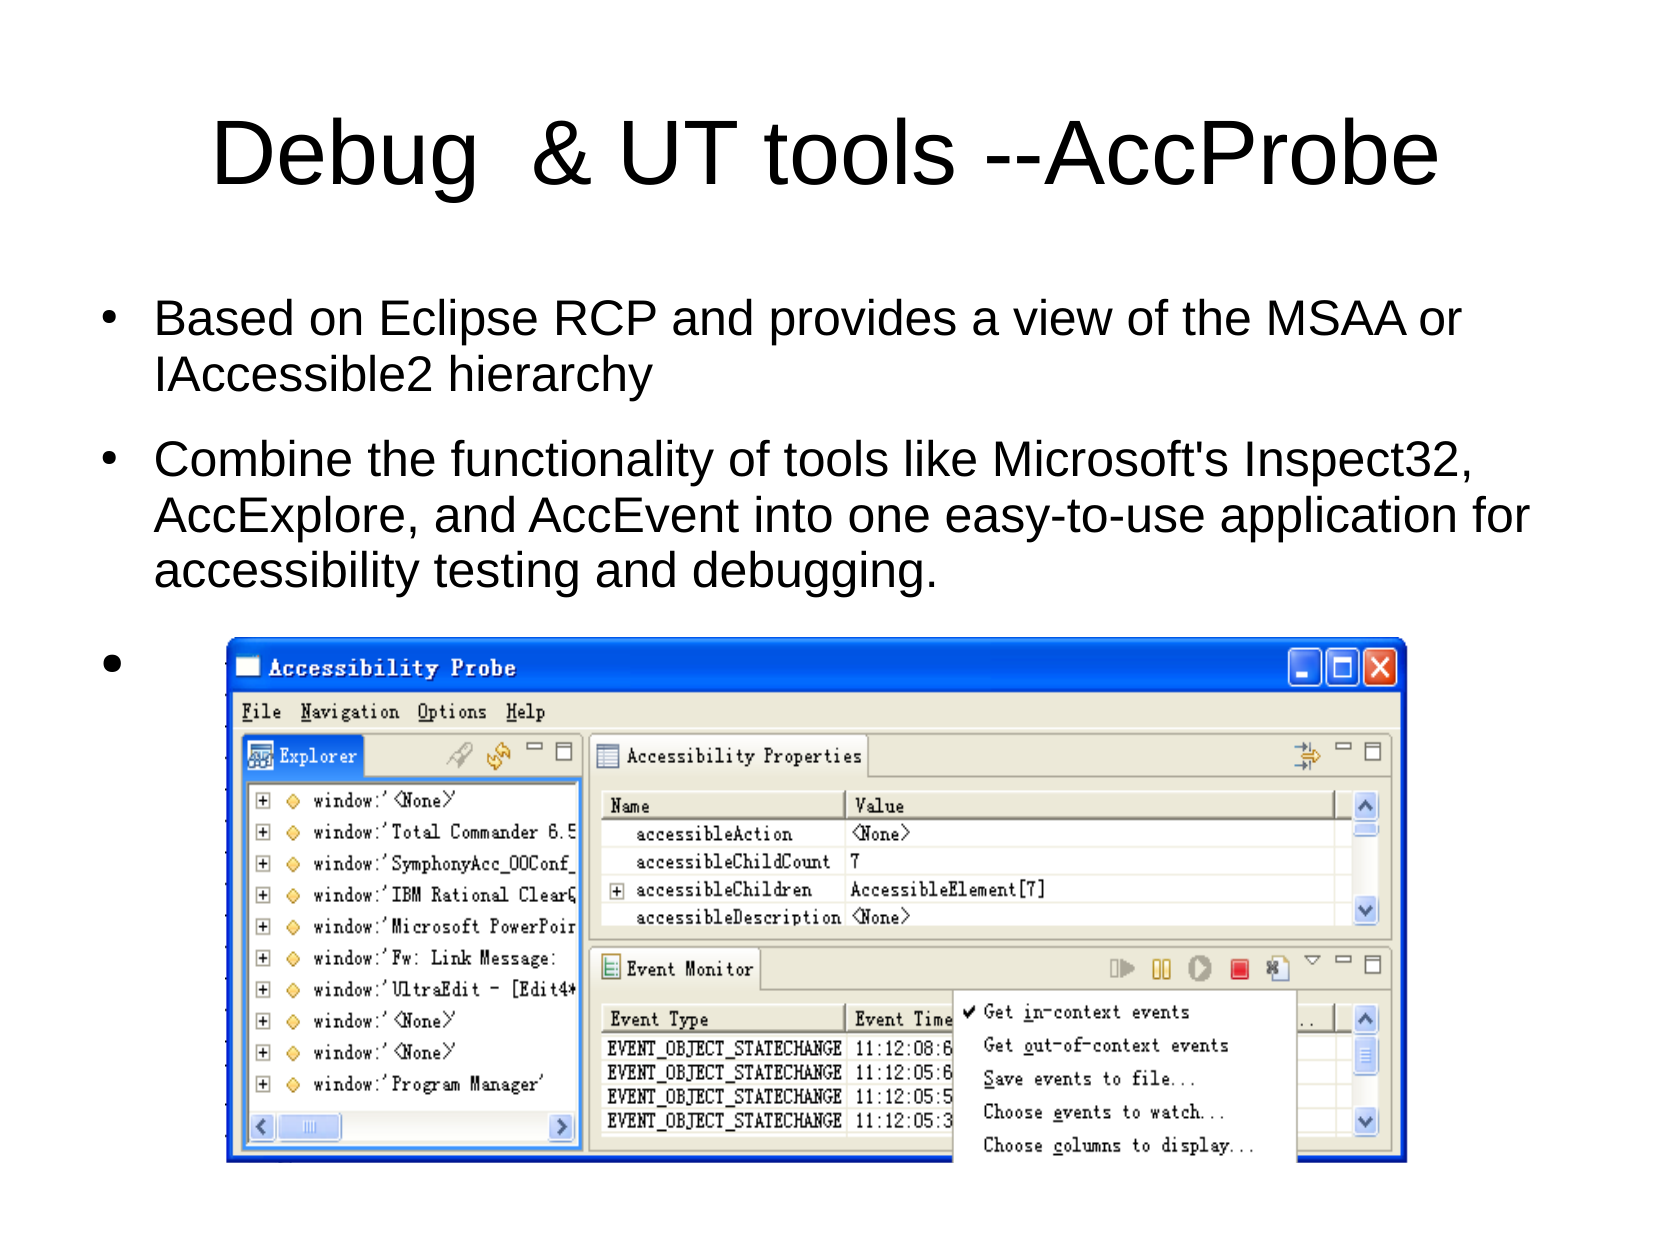

# Debug & UT tools --AccProbe
Based on Eclipse RCP and provides a view of the MSAA or IAccessible2 hierarchy
Combine the functionality of tools like Microsoft's Inspect32, AccExplore, and AccEvent into one easy-to-use application for accessibility testing and debugging.